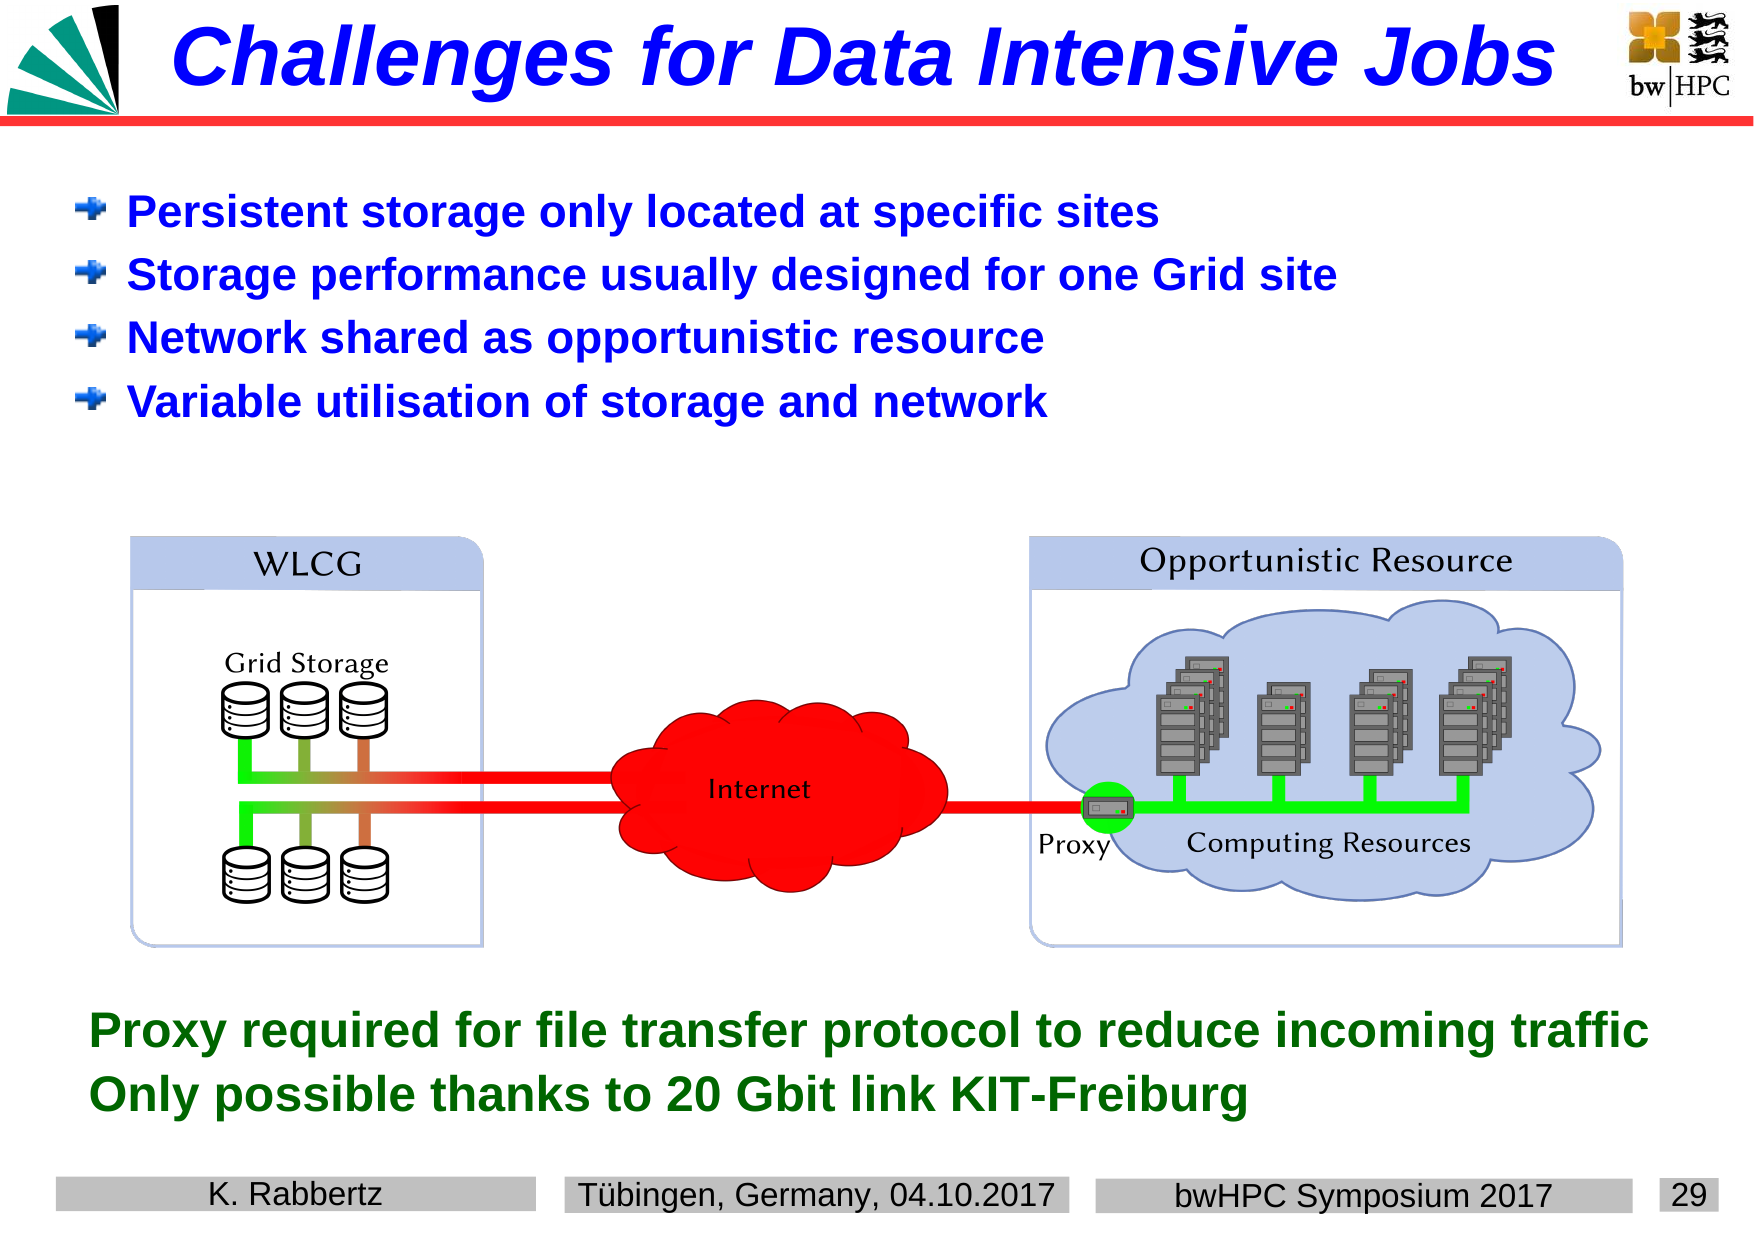

# Challenges for Data Intensive Jobs
Persistent storage only located at specific sites
Storage performance usually designed for one Grid site
Network shared as opportunistic resource
Variable utilisation of storage and network
Proxy required for file transfer protocol to reduce incoming traffic
Only possible thanks to 20 Gbit link KIT-Freiburg